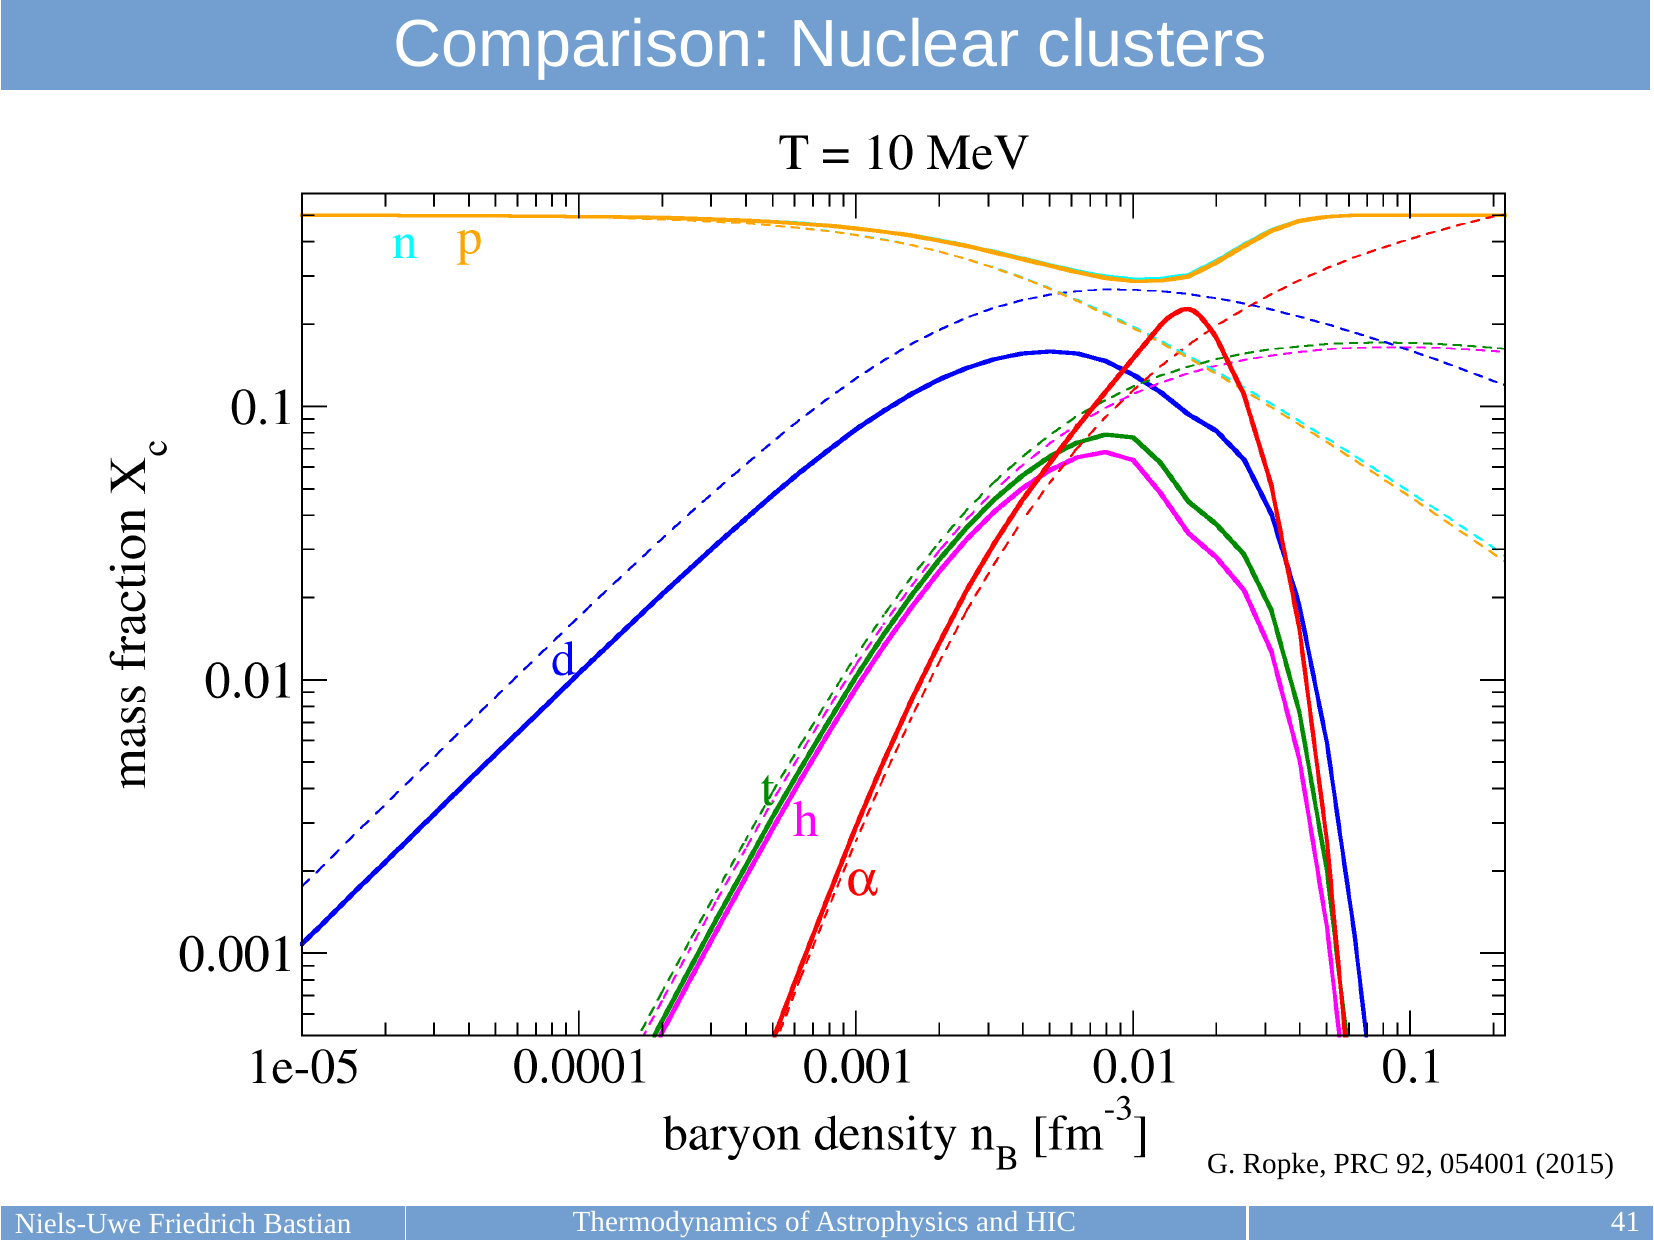

# Comparison: Nuclear clusters
G. Ropke, PRC 92, 054001 (2015)
Thermodynamics of Astrophysics and HIC
41